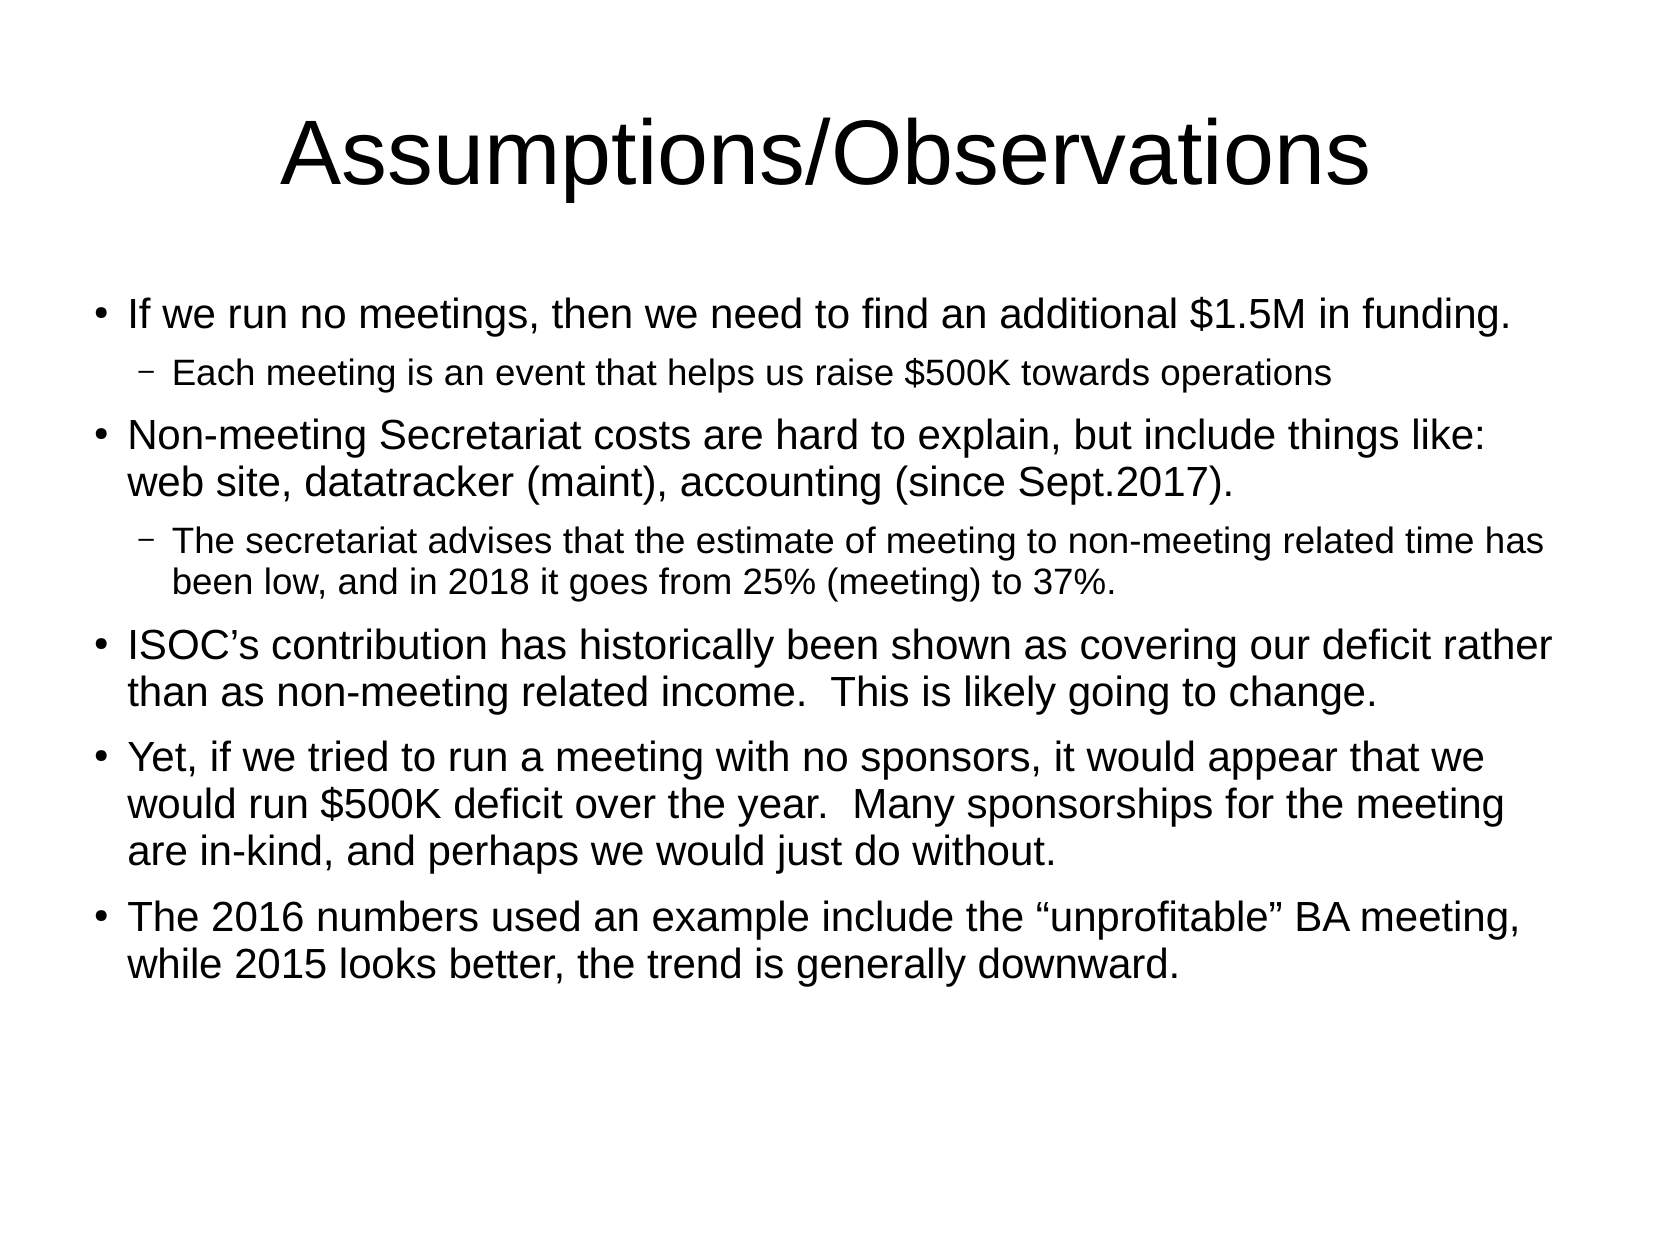

# Assumptions/Observations
If we run no meetings, then we need to find an additional $1.5M in funding.
Each meeting is an event that helps us raise $500K towards operations
Non-meeting Secretariat costs are hard to explain, but include things like: web site, datatracker (maint), accounting (since Sept.2017).
The secretariat advises that the estimate of meeting to non-meeting related time has been low, and in 2018 it goes from 25% (meeting) to 37%.
ISOC’s contribution has historically been shown as covering our deficit rather than as non-meeting related income. This is likely going to change.
Yet, if we tried to run a meeting with no sponsors, it would appear that we would run $500K deficit over the year. Many sponsorships for the meeting are in-kind, and perhaps we would just do without.
The 2016 numbers used an example include the “unprofitable” BA meeting, while 2015 looks better, the trend is generally downward.